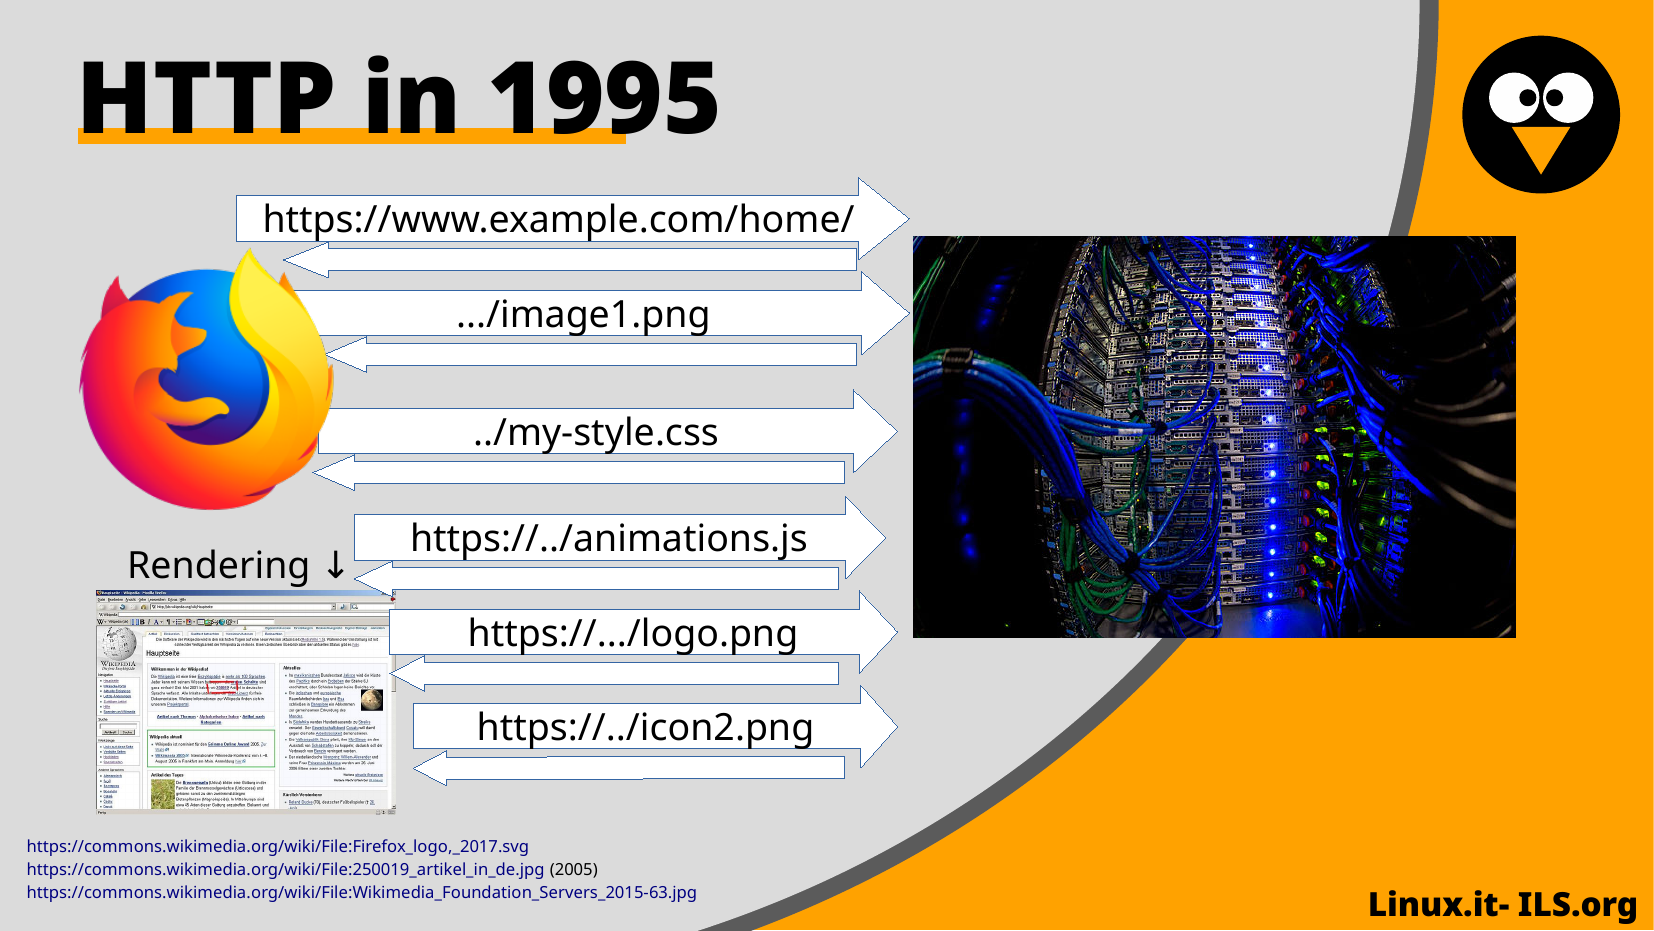

# HTTP in 1995
https://www.example.com/home/
.../image1.png
../my-style.css
https://../animations.js
Rendering ↓
https://.../logo.png
https://../icon2.png
https://commons.wikimedia.org/wiki/File:Firefox_logo,_2017.svg
https://commons.wikimedia.org/wiki/File:250019_artikel_in_de.jpg (2005)
https://commons.wikimedia.org/wiki/File:Wikimedia_Foundation_Servers_2015-63.jpg
Linux.it- ILS.org